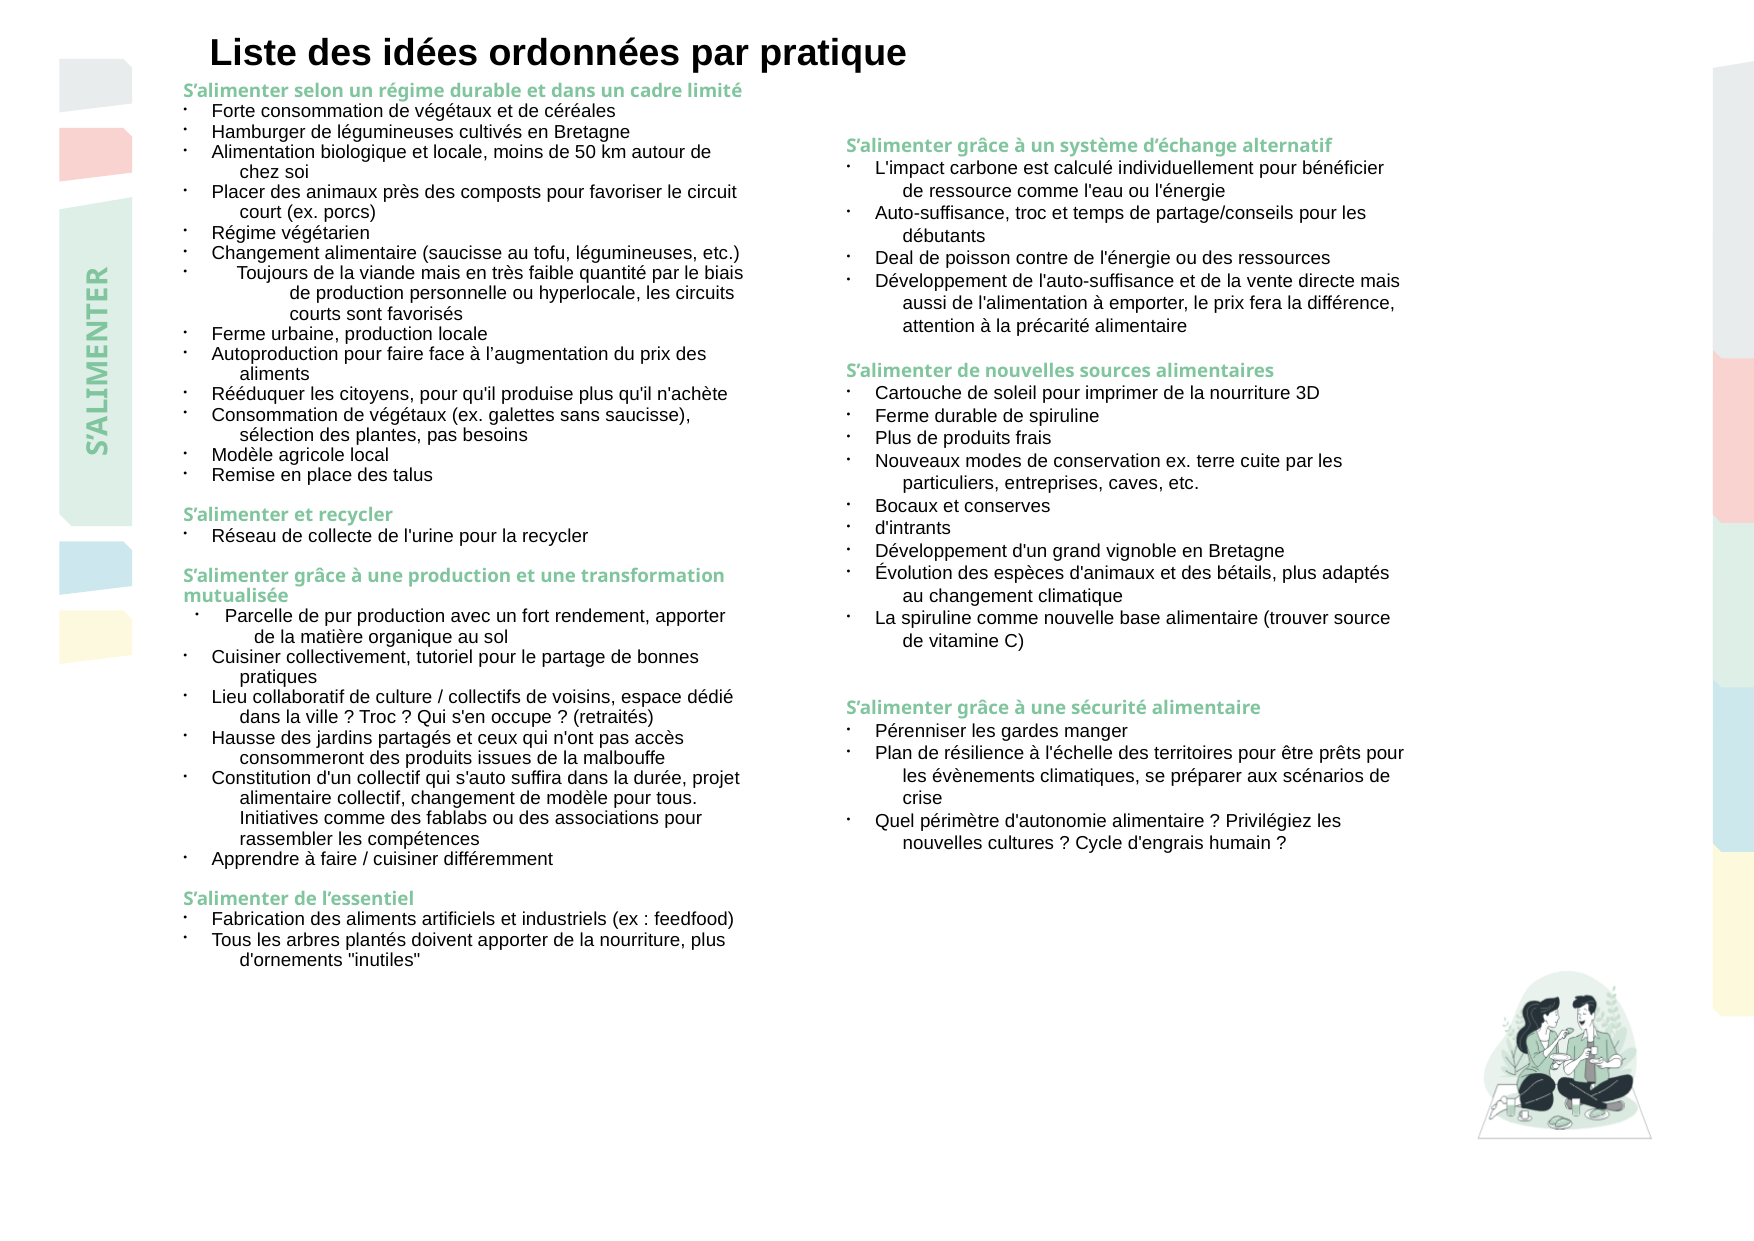

Liste des idées ordonnées par pratique
S’alimenter selon un régime durable et dans un cadre limité
Forte consommation de végétaux et de céréales
Hamburger de légumineuses cultivés en Bretagne
Alimentation biologique et locale, moins de 50 km autour de chez soi
Placer des animaux près des composts pour favoriser le circuit court (ex. porcs)
Régime végétarien
Changement alimentaire (saucisse au tofu, légumineuses, etc.)
Toujours de la viande mais en très faible quantité par le biais de production personnelle ou hyperlocale, les circuits courts sont favorisés
Ferme urbaine, production locale
Autoproduction pour faire face à l’augmentation du prix des aliments
Rééduquer les citoyens, pour qu'il produise plus qu'il n'achète
Consommation de végétaux (ex. galettes sans saucisse), sélection des plantes, pas besoins
Modèle agricole local
Remise en place des talus
S’alimenter et recycler
Réseau de collecte de l'urine pour la recycler
S’alimenter grâce à une production et une transformation mutualisée
Parcelle de pur production avec un fort rendement, apporter de la matière organique au sol
Cuisiner collectivement, tutoriel pour le partage de bonnes pratiques
Lieu collaboratif de culture / collectifs de voisins, espace dédié dans la ville ? Troc ? Qui s'en occupe ? (retraités)
Hausse des jardins partagés et ceux qui n'ont pas accès consommeront des produits issues de la malbouffe
Constitution d'un collectif qui s'auto suffira dans la durée, projet alimentaire collectif, changement de modèle pour tous. Initiatives comme des fablabs ou des associations pour rassembler les compétences
Apprendre à faire / cuisiner différemment
S’alimenter de l’essentiel
Fabrication des aliments artificiels et industriels (ex : feedfood)
Tous les arbres plantés doivent apporter de la nourriture, plus d'ornements "inutiles"
S’alimenter grâce à un système d’échange alternatif
L'impact carbone est calculé individuellement pour bénéficier de ressource comme l'eau ou l'énergie
Auto-suffisance, troc et temps de partage/conseils pour les débutants
Deal de poisson contre de l'énergie ou des ressources
Développement de l'auto-suffisance et de la vente directe mais aussi de l'alimentation à emporter, le prix fera la différence, attention à la précarité alimentaire
S’alimenter de nouvelles sources alimentaires
Cartouche de soleil pour imprimer de la nourriture 3D
Ferme durable de spiruline
Plus de produits frais
Nouveaux modes de conservation ex. terre cuite par les particuliers, entreprises, caves, etc.
Bocaux et conserves
d'intrants
Développement d'un grand vignoble en Bretagne
Évolution des espèces d'animaux et des bétails, plus adaptés au changement climatique
La spiruline comme nouvelle base alimentaire (trouver source de vitamine C)
S’alimenter grâce à une sécurité alimentaire
Pérenniser les gardes manger
Plan de résilience à l'échelle des territoires pour être prêts pour les évènements climatiques, se préparer aux scénarios de crise
Quel périmètre d'autonomie alimentaire ? Privilégiez les nouvelles cultures ? Cycle d'engrais humain ?
S’ALIMENTER